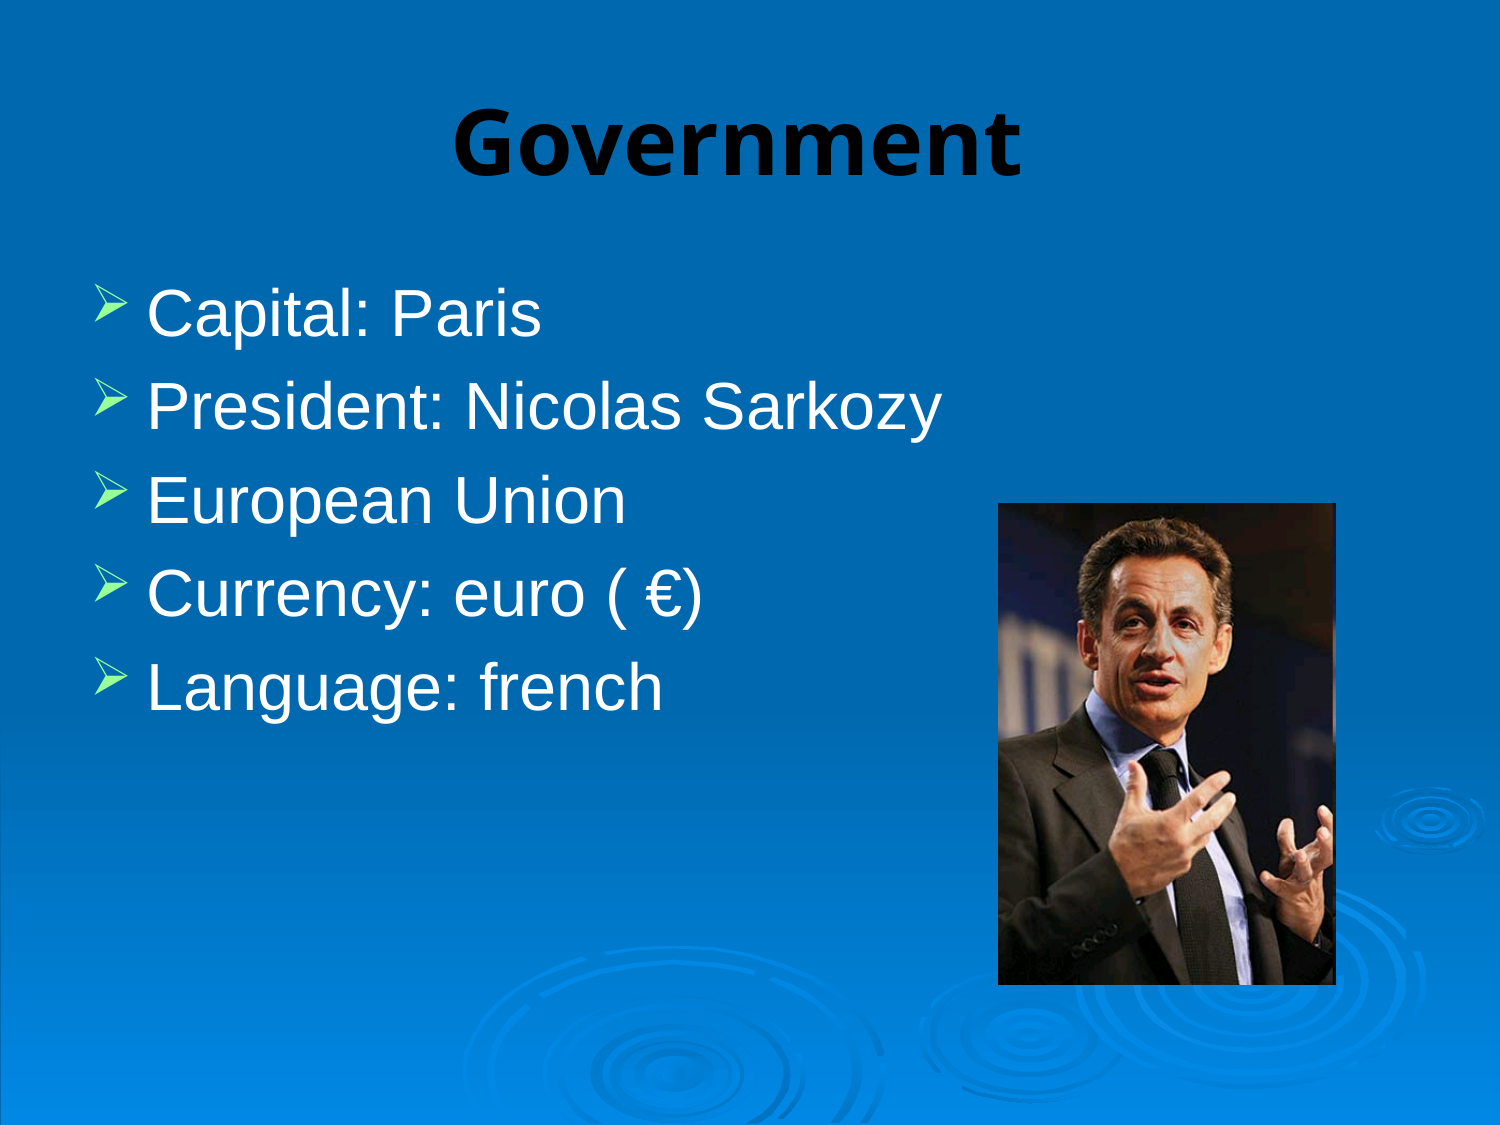

# Government
Capital: Paris
President: Nicolas Sarkozy
European Union
Currency: euro ( €)
Language: french